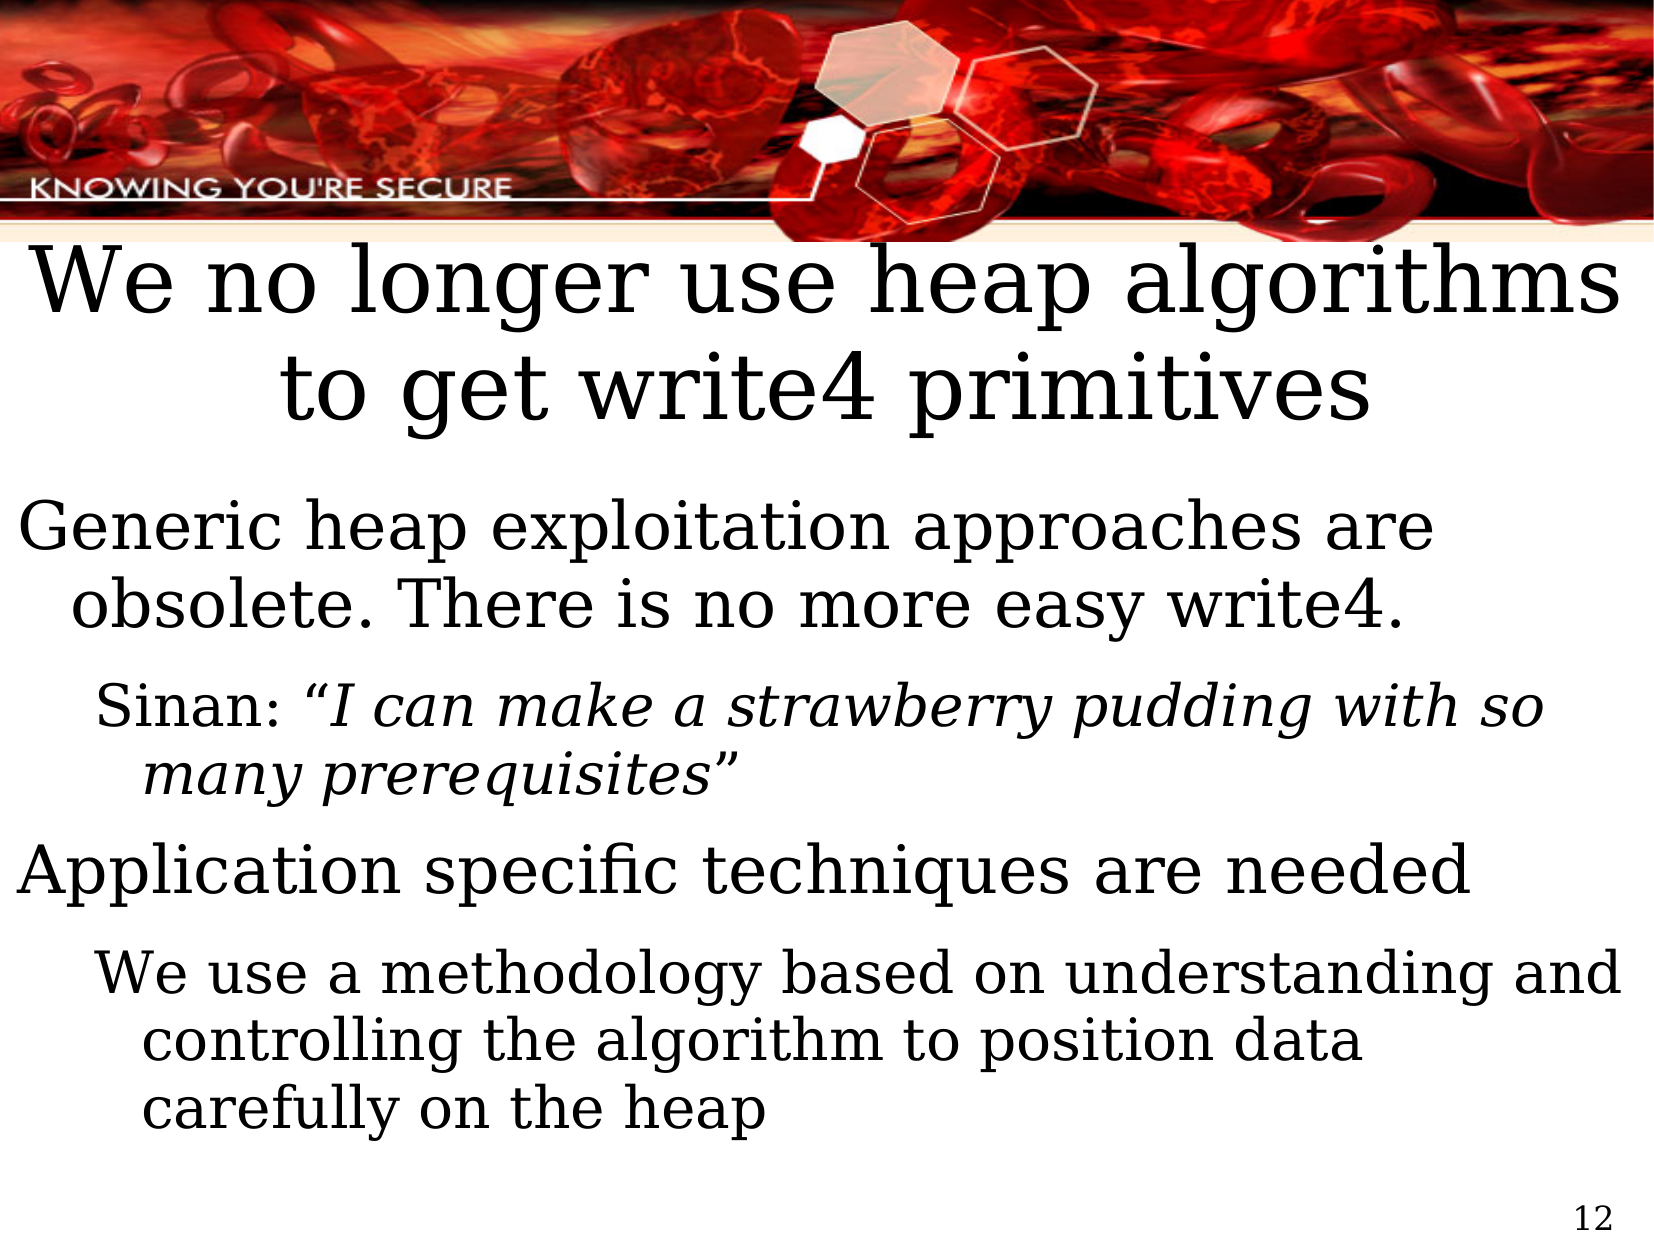

# We no longer use heap algorithms to get write4 primitives
Generic heap exploitation approaches are obsolete. There is no more easy write4.
Sinan: “I can make a strawberry pudding with so many prerequisites”
Application specific techniques are needed
We use a methodology based on understanding and controlling the algorithm to position data carefully on the heap